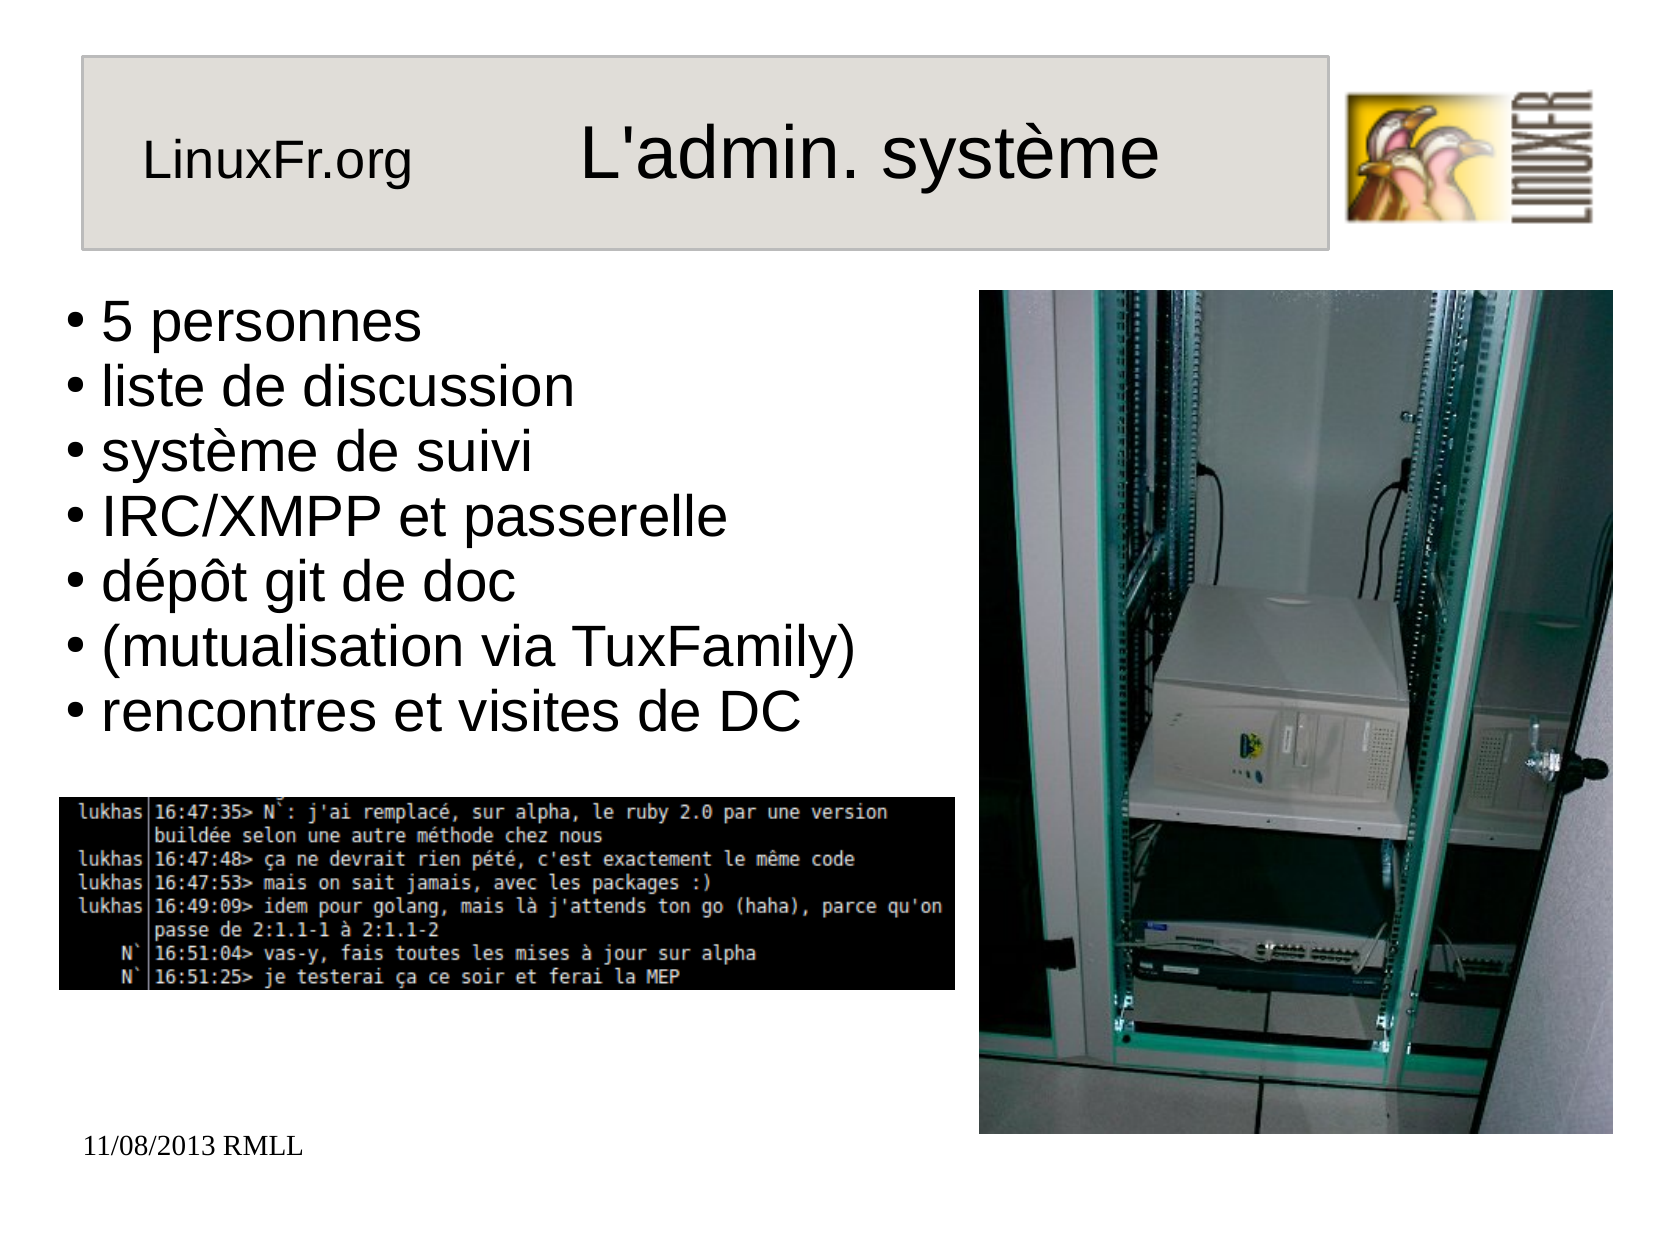

# LinuxFr.org L'admin. système
 5 personnes
 liste de discussion
 système de suivi
 IRC/XMPP et passerelle
 dépôt git de doc
 (mutualisation via TuxFamily)
 rencontres et visites de DC